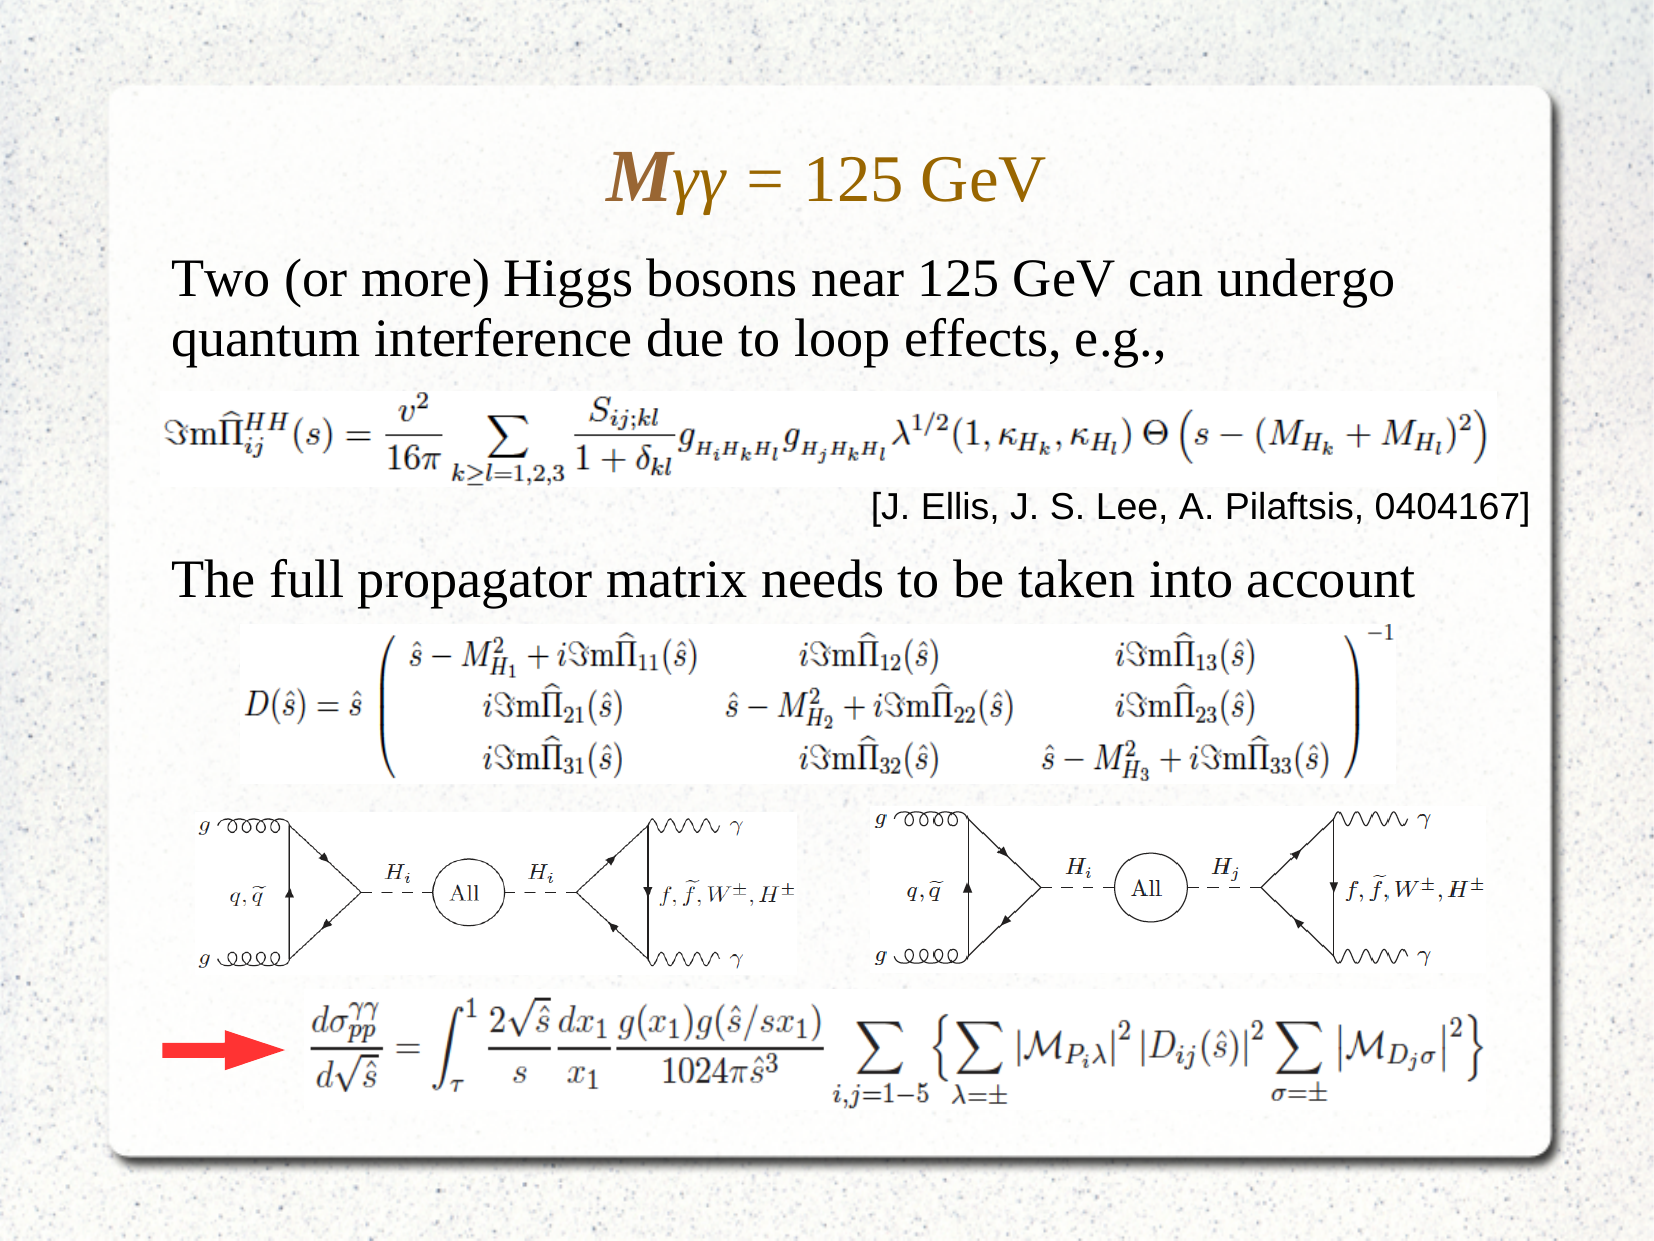

# Mγγ = 125 GeV
Two (or more) Higgs bosons near 125 GeV can undergo quantum interference due to loop effects, e.g.,
[J. Ellis, J. S. Lee, A. Pilaftsis, 0404167]
The full propagator matrix needs to be taken into account